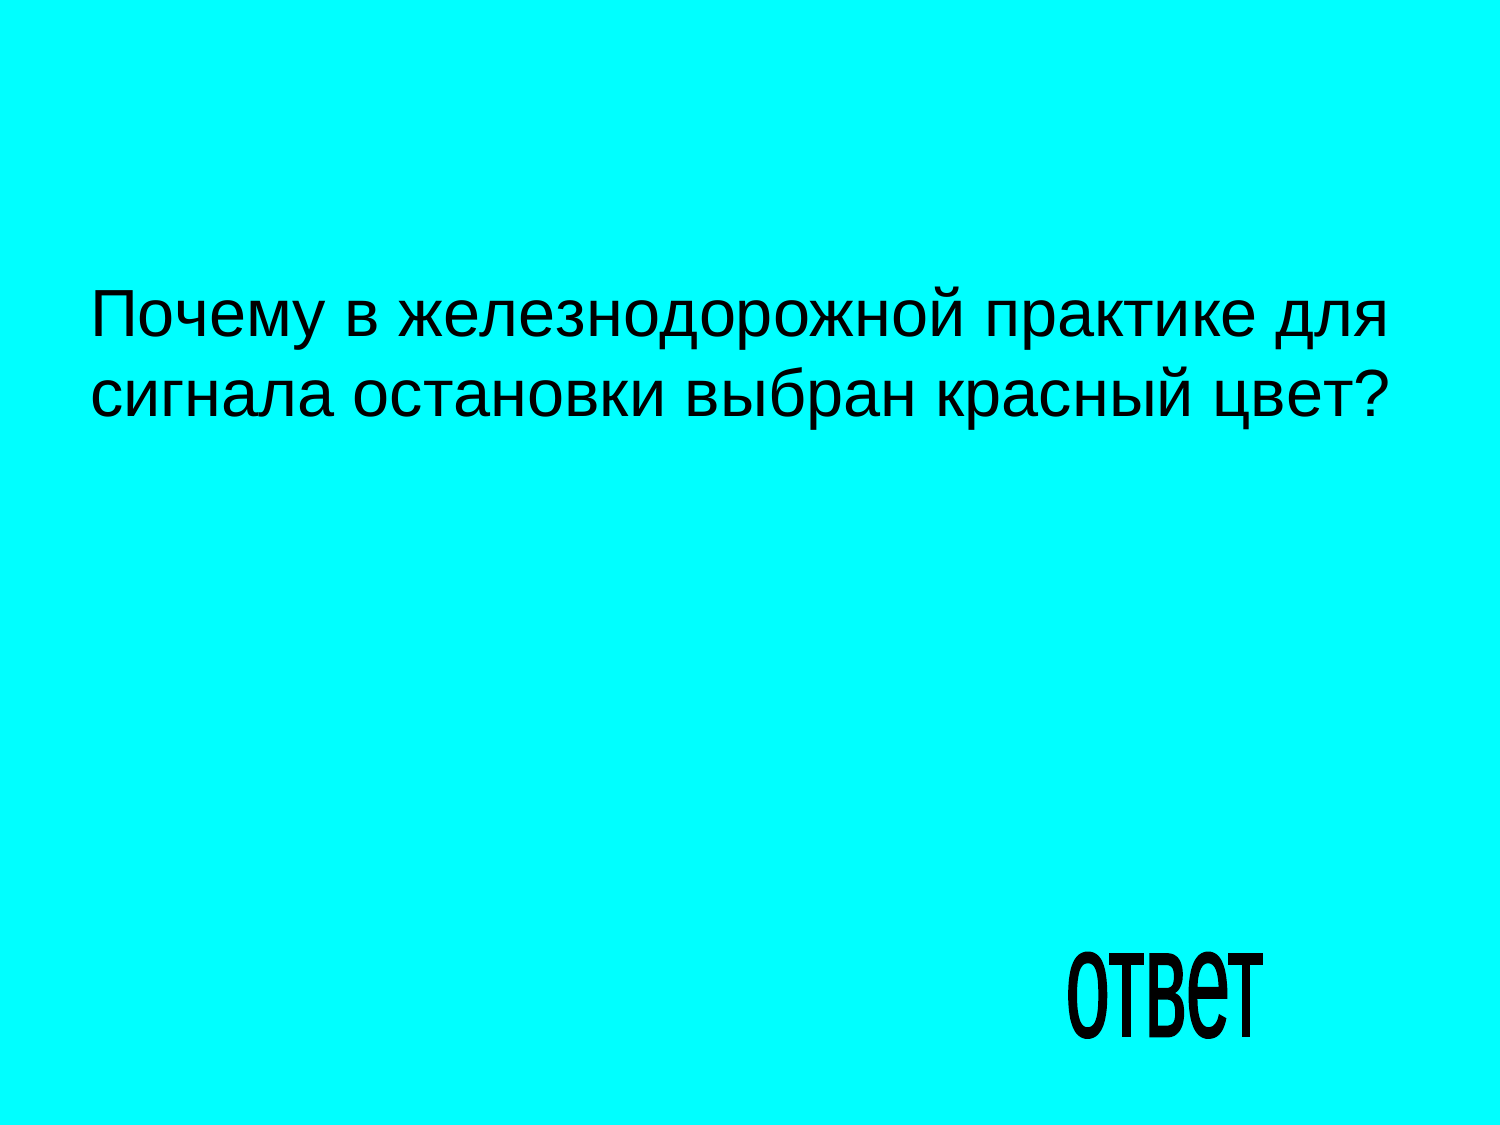

# Почему в железнодорожной практике для сигнала остановки выбран красный цвет?
ответ